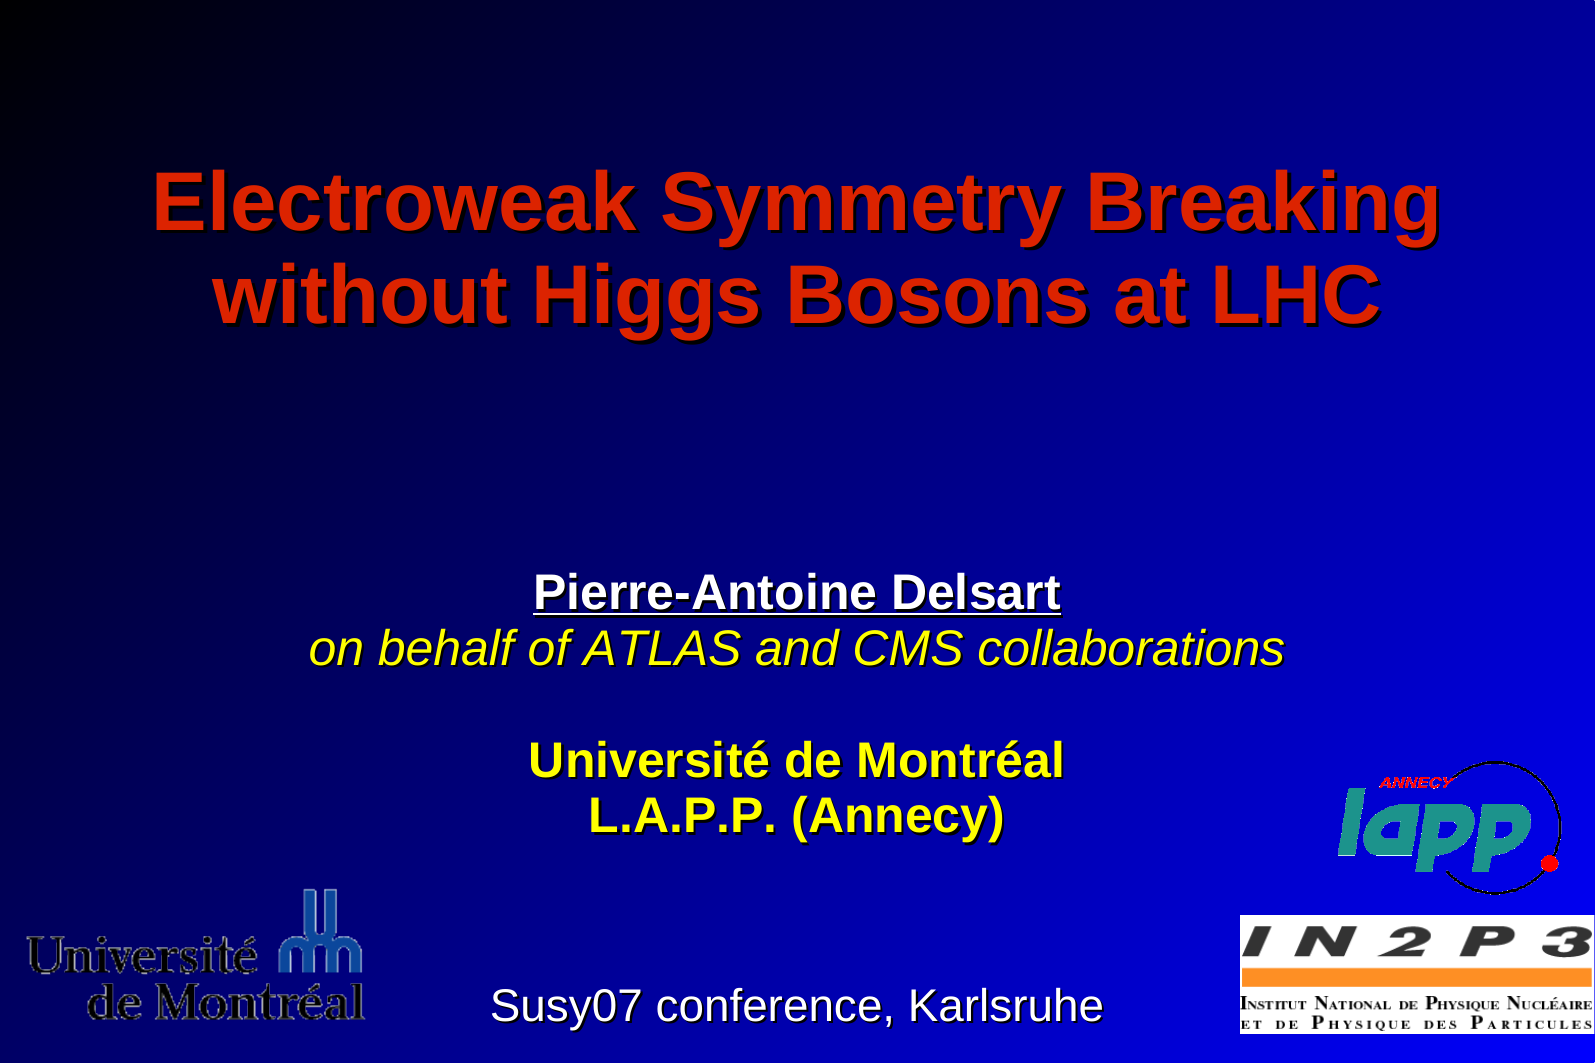

Electroweak Symmetry Breaking without Higgs Bosons at LHC
Pierre-Antoine Delsart
on behalf of ATLAS and CMS collaborations
Université de Montréal
L.A.P.P. (Annecy)
Susy07 conference, Karlsruhe